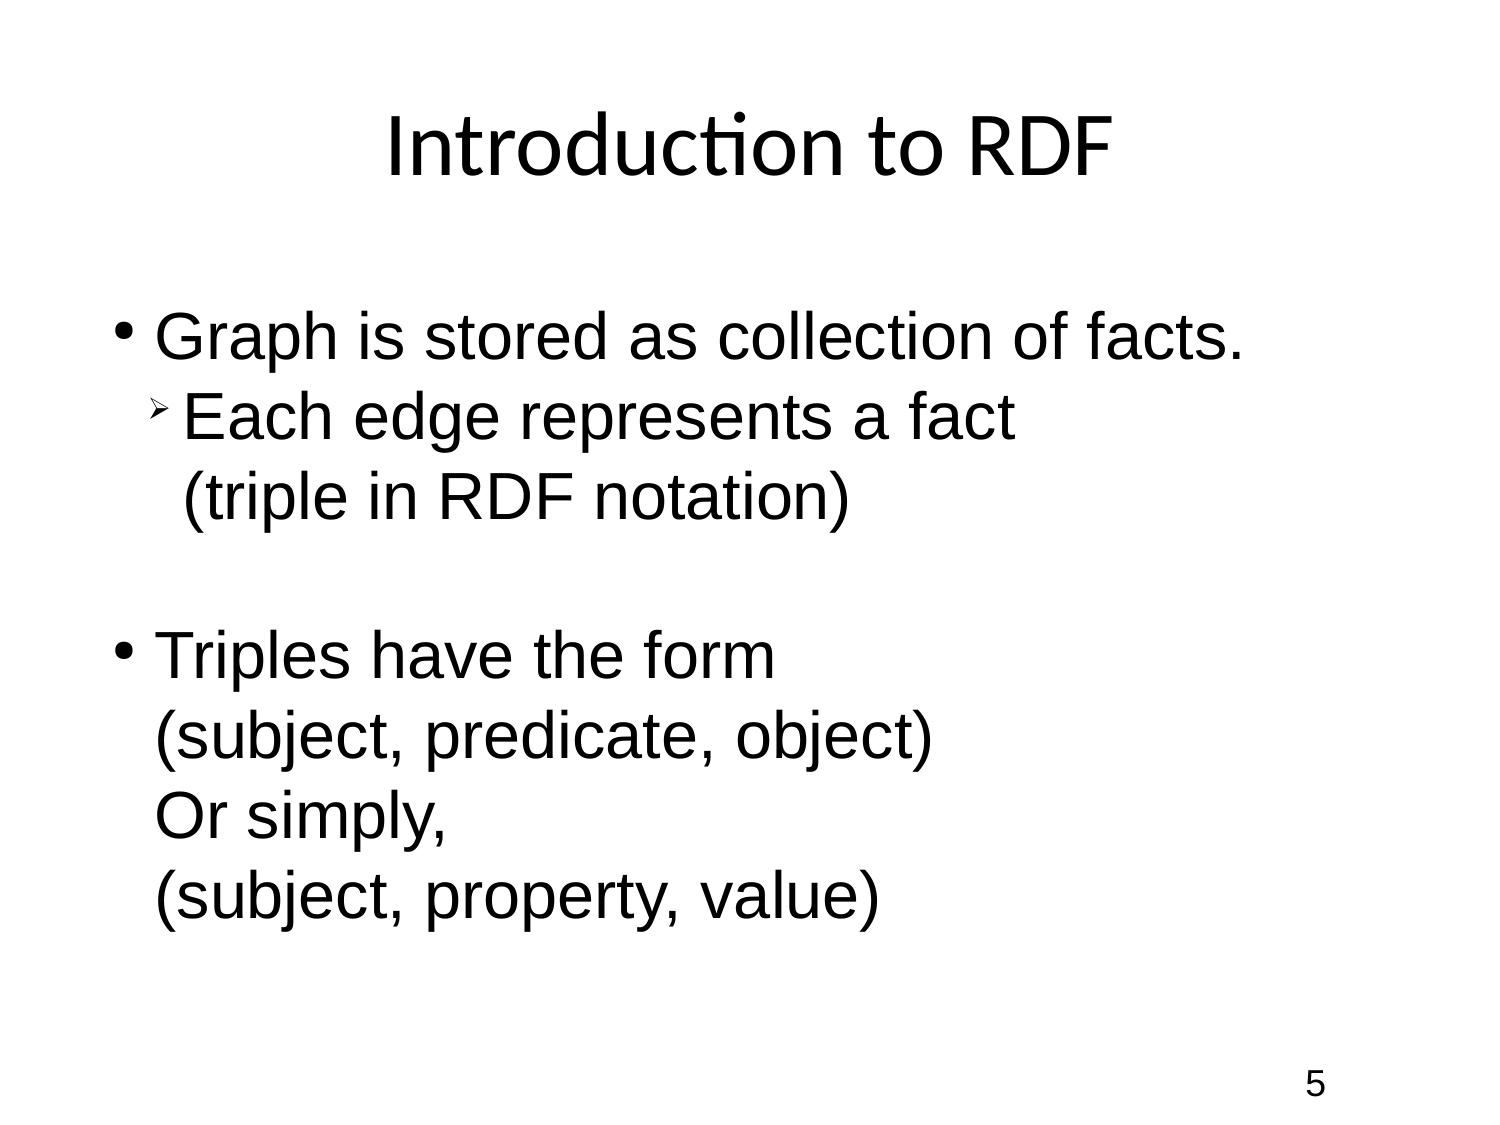

Introduction to RDF
 Graph is stored as collection of facts.
Each edge represents a fact
(triple in RDF notation)
 Triples have the form
 (subject, predicate, object)
 Or simply,
 (subject, property, value)